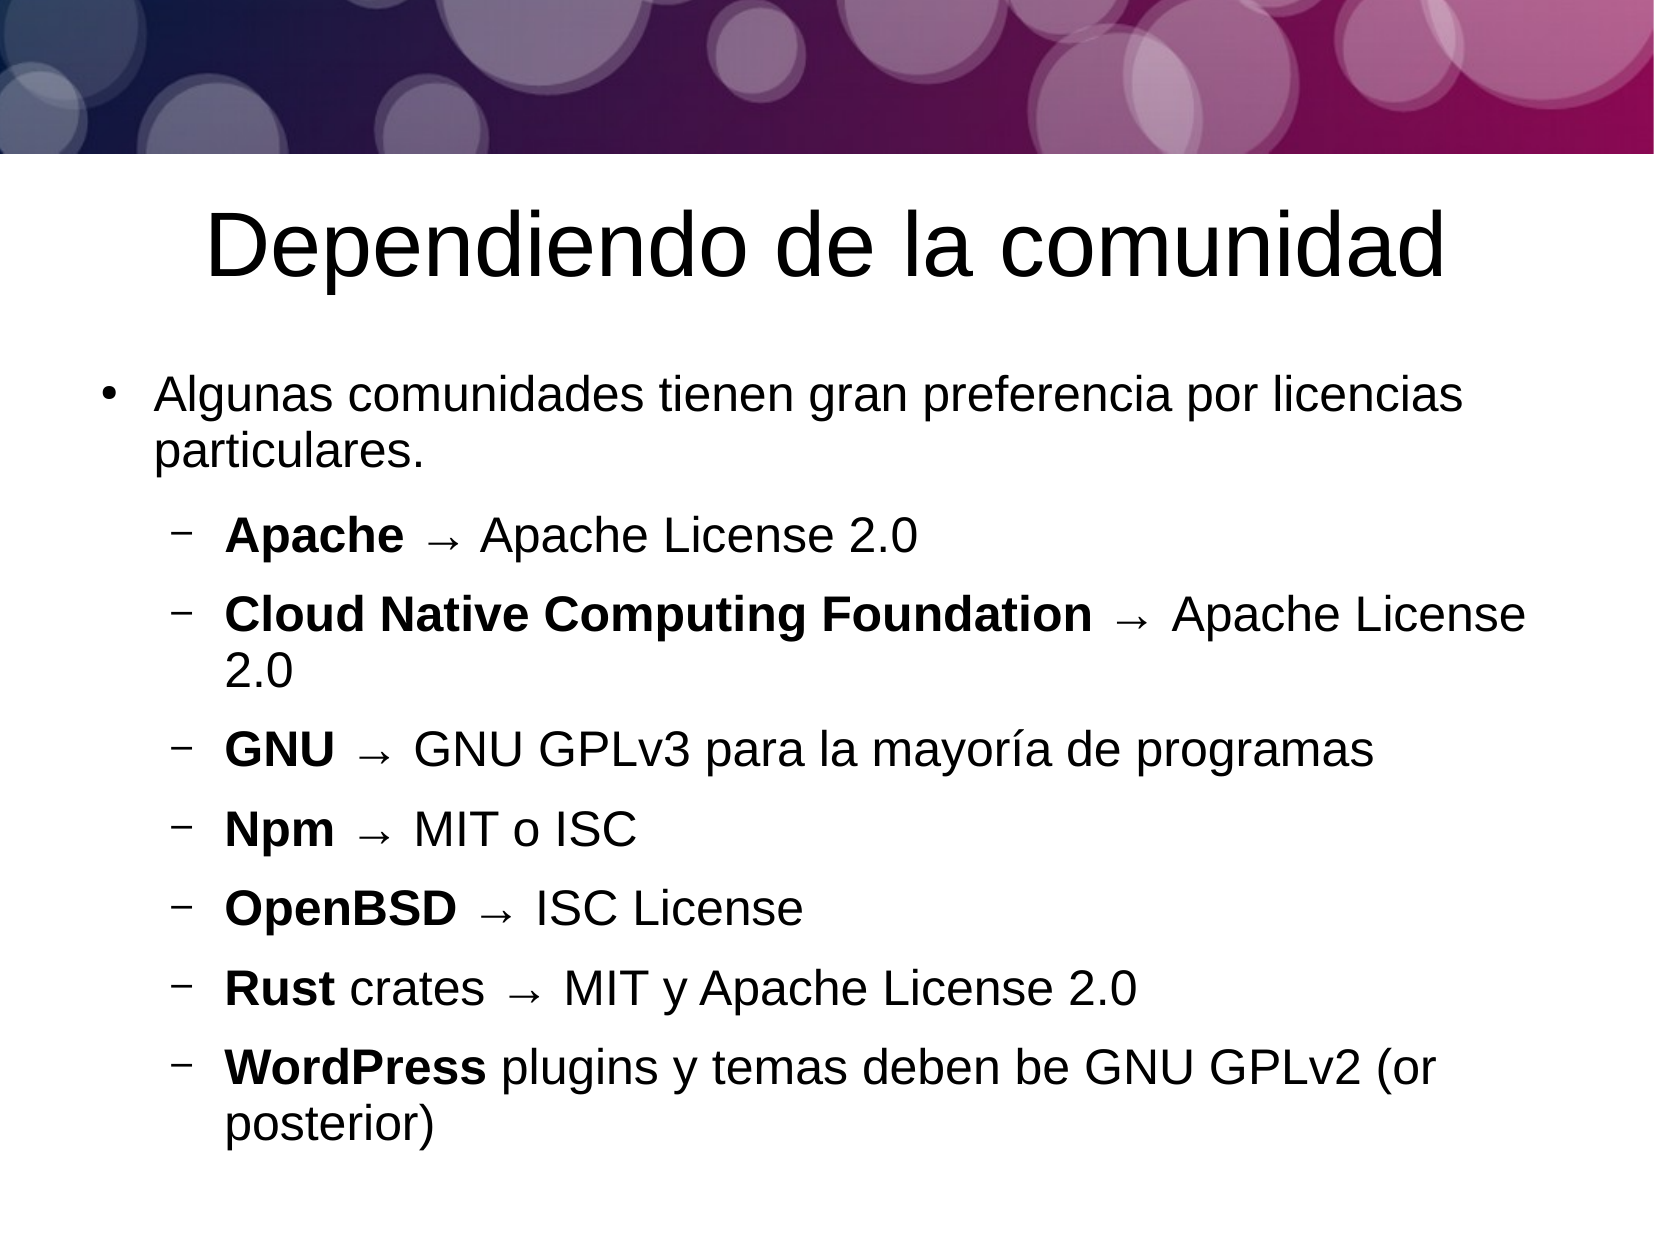

# Dependiendo de la comunidad
Algunas comunidades tienen gran preferencia por licencias particulares.
Apache → Apache License 2.0
Cloud Native Computing Foundation → Apache License 2.0
GNU → GNU GPLv3 para la mayoría de programas
Npm → MIT o ISC
OpenBSD → ISC License
Rust crates → MIT y Apache License 2.0
WordPress plugins y temas deben be GNU GPLv2 (or posterior)